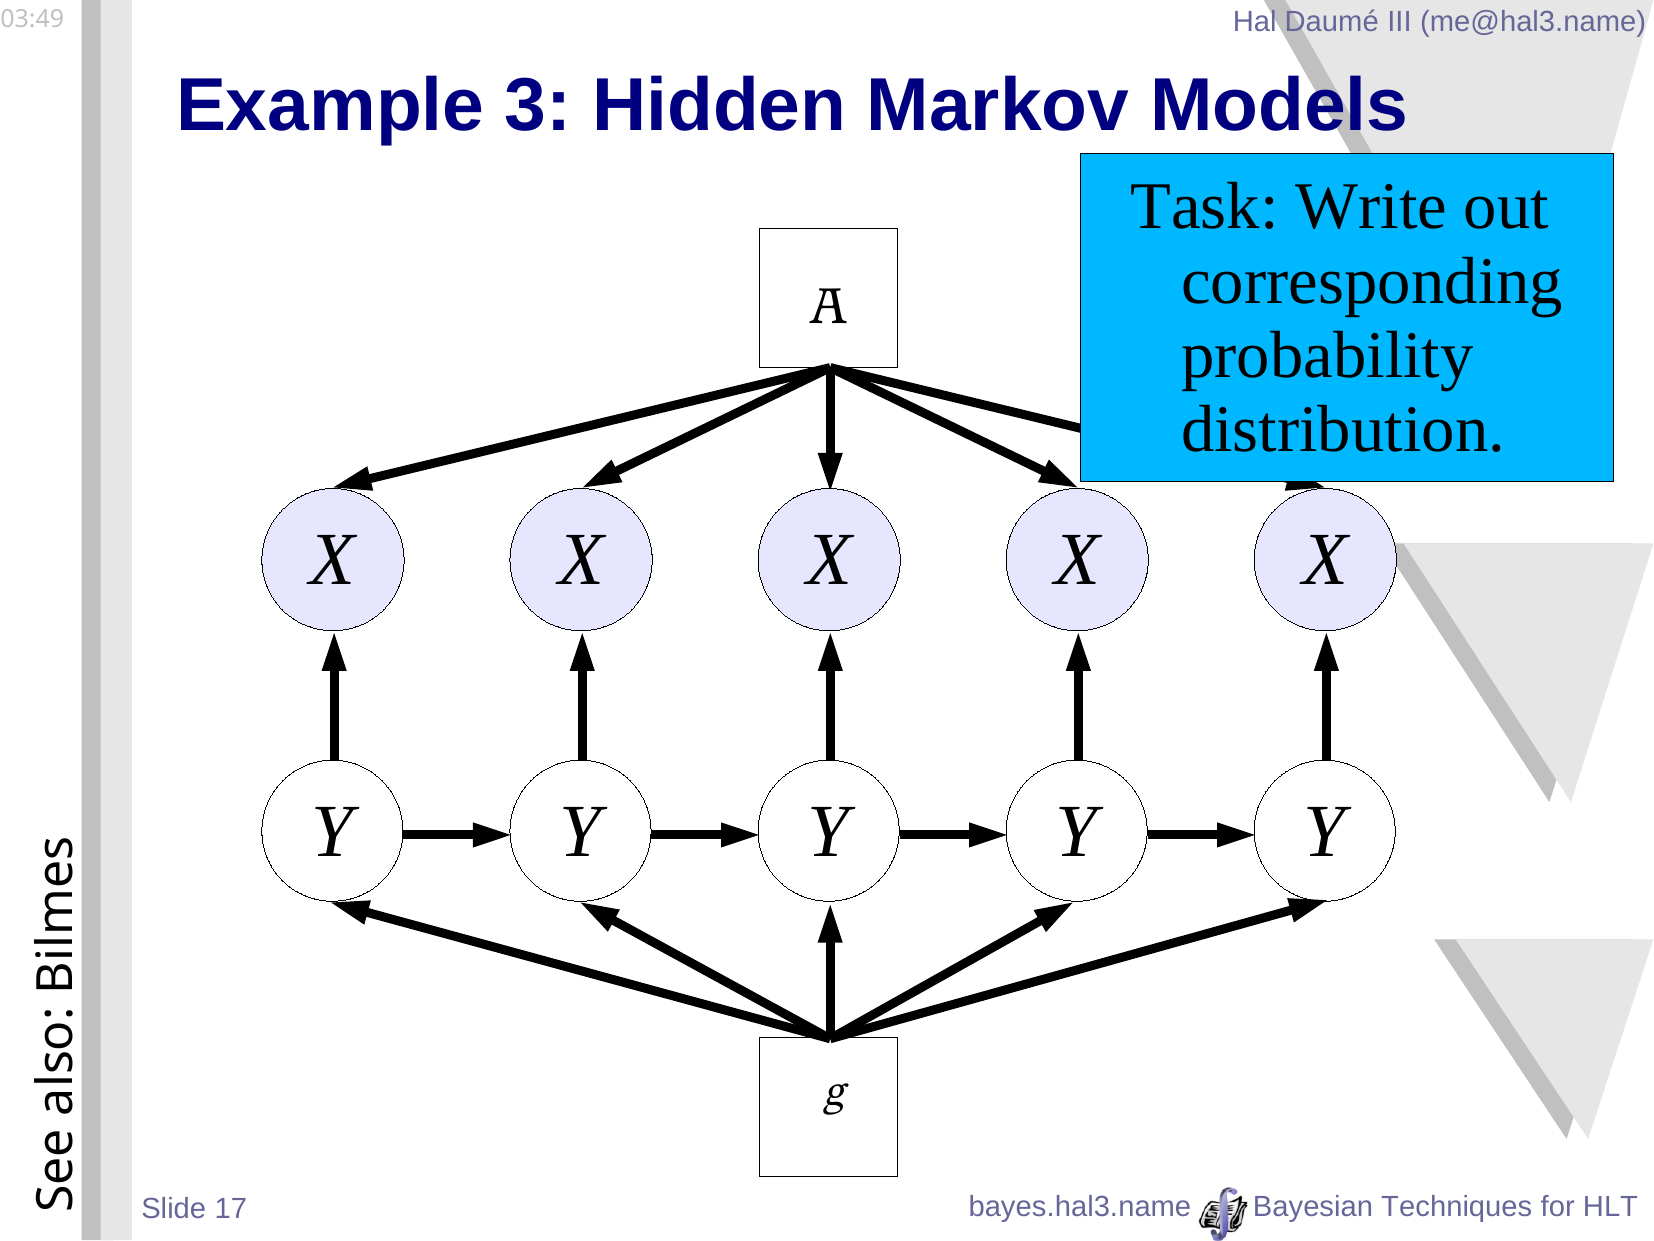

# Example 3: Hidden Markov Models
Task: Write out
 corresponding
 probability
 distribution.

X
X
X
X
X
Y
Y
Y
Y
Y
See also: Bilmes
